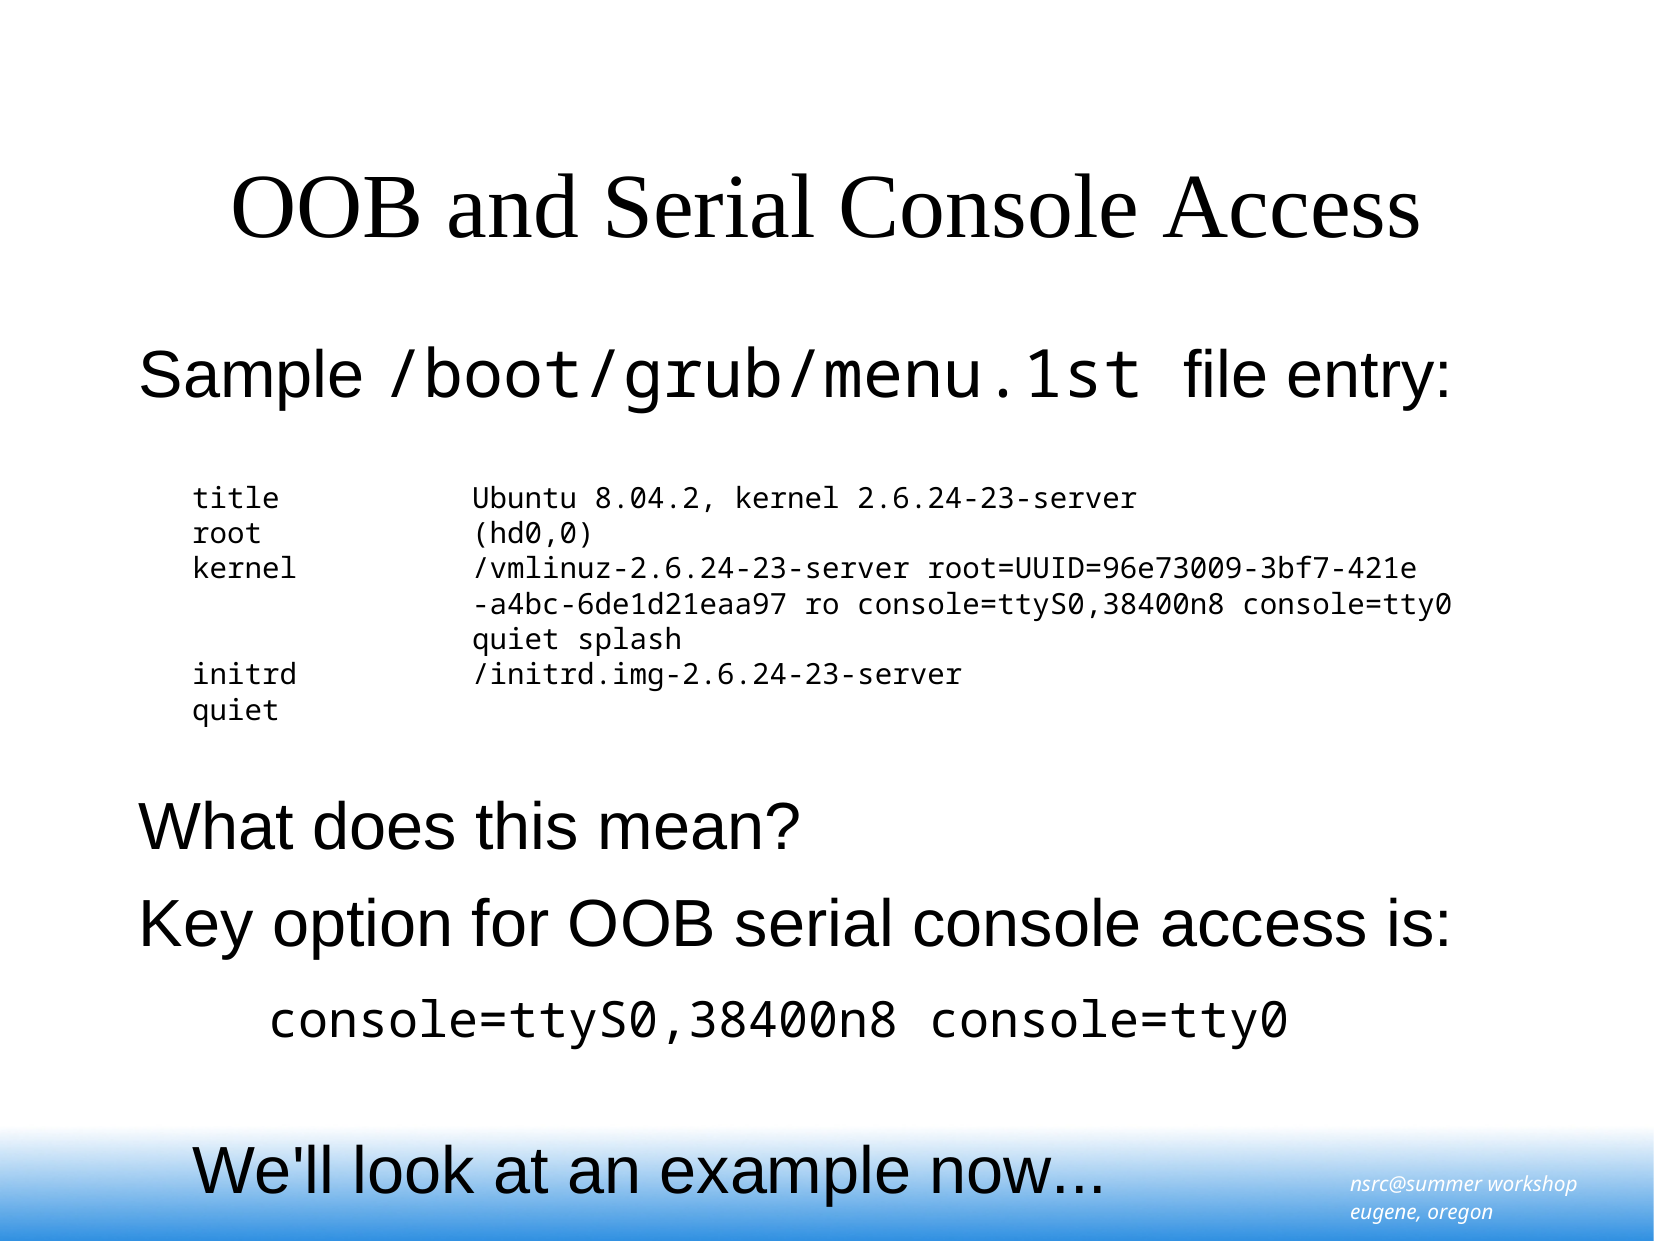

# OOB and Serial Console Access
Sample /boot/grub/menu.1st file entry:
title Ubuntu 8.04.2, kernel 2.6.24-23-server
root (hd0,0)
kernel /vmlinuz-2.6.24-23-server root=UUID=96e73009-3bf7-421e
 -a4bc-6de1d21eaa97 ro console=ttyS0,38400n8 console=tty0
 quiet splash
initrd /initrd.img-2.6.24-23-server
quiet
What does this mean?
Key option for OOB serial console access is:
 		console=ttyS0,38400n8 console=tty0
We'll look at an example now...